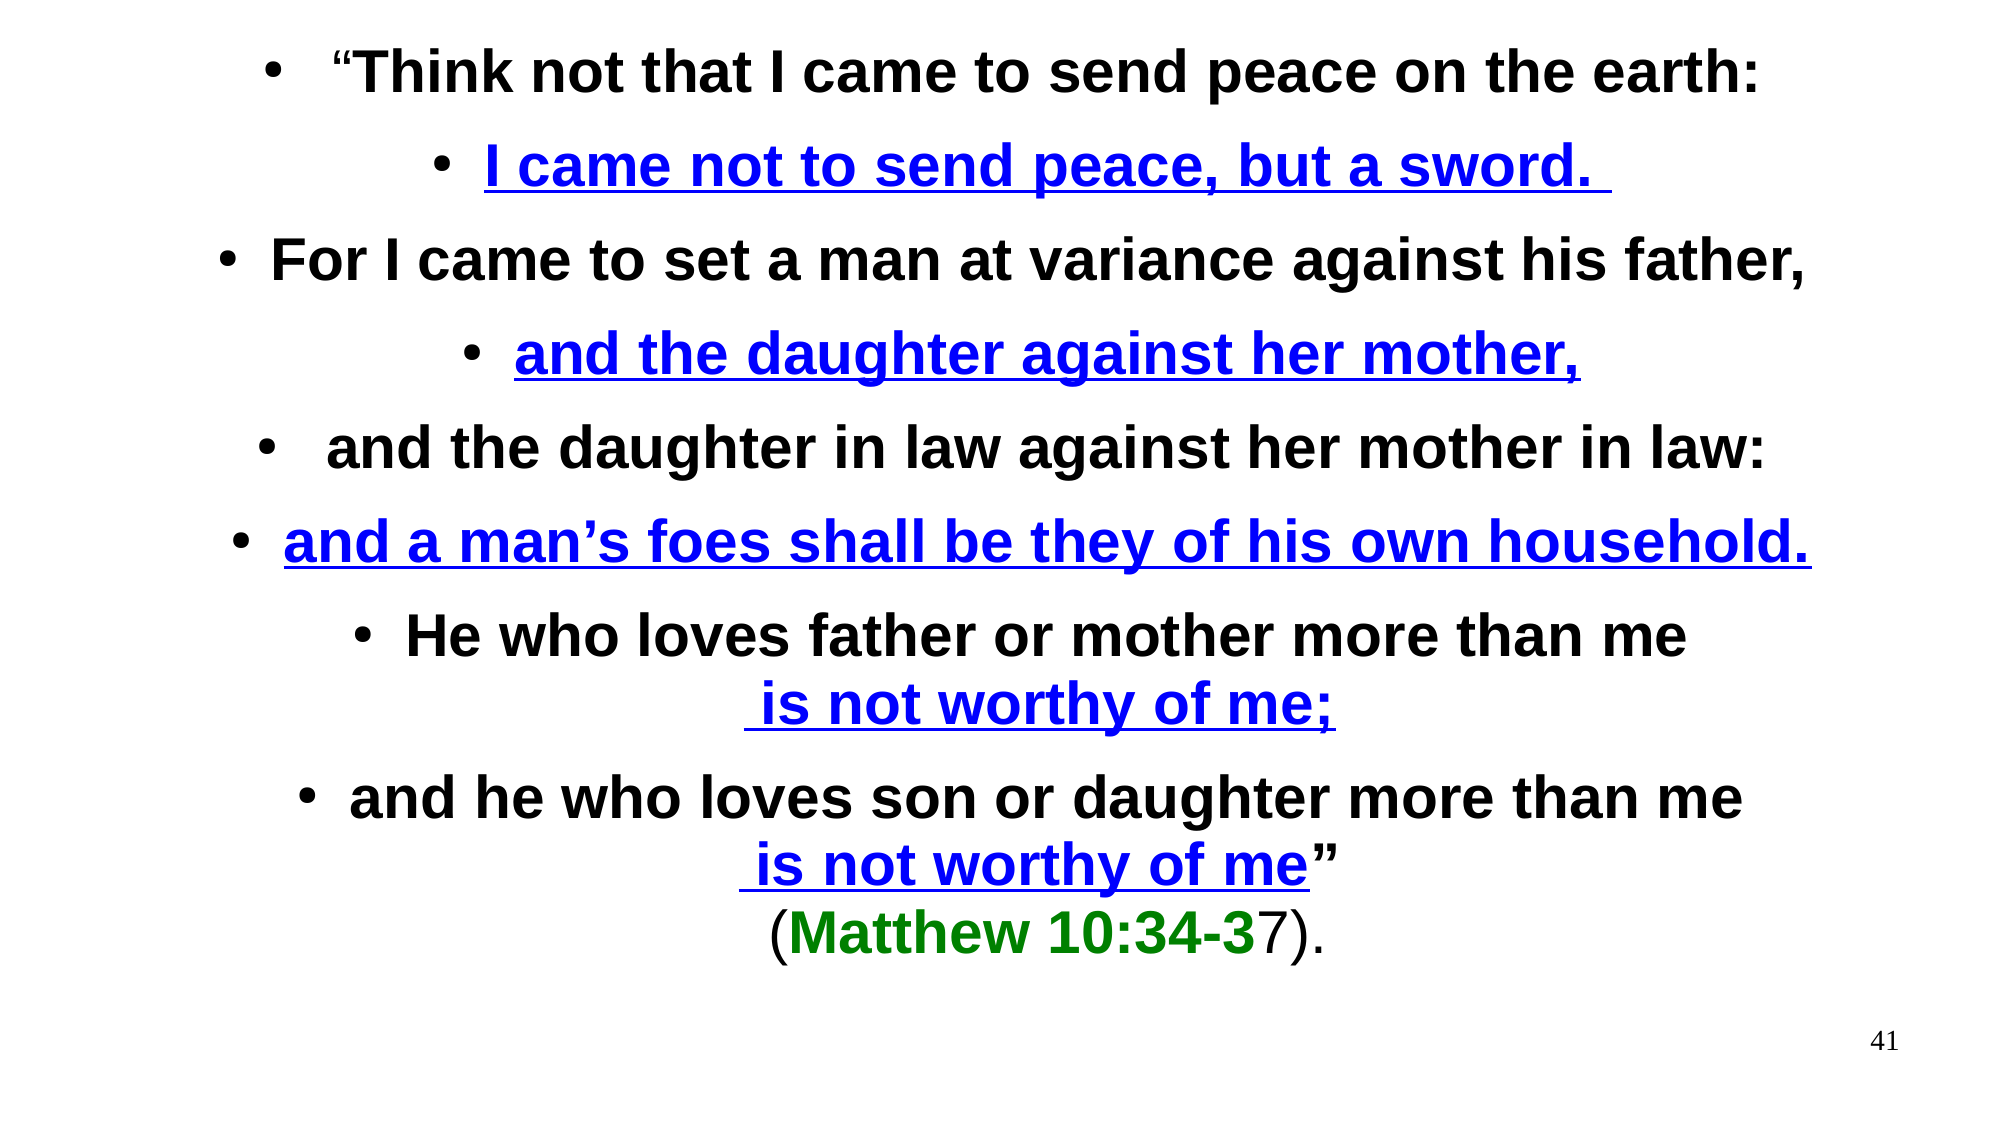

# “Think not that I came to send peace on the earth:
I came not to send peace, but a sword.
For I came to set a man at variance against his father,
and the daughter against her mother,
 and the daughter in law against her mother in law:
and a man’s foes shall be they of his own household.
He who loves father or mother more than me
 is not worthy of me;
and he who loves son or daughter more than me
 is not worthy of me”
(Matthew 10:34-37).
41